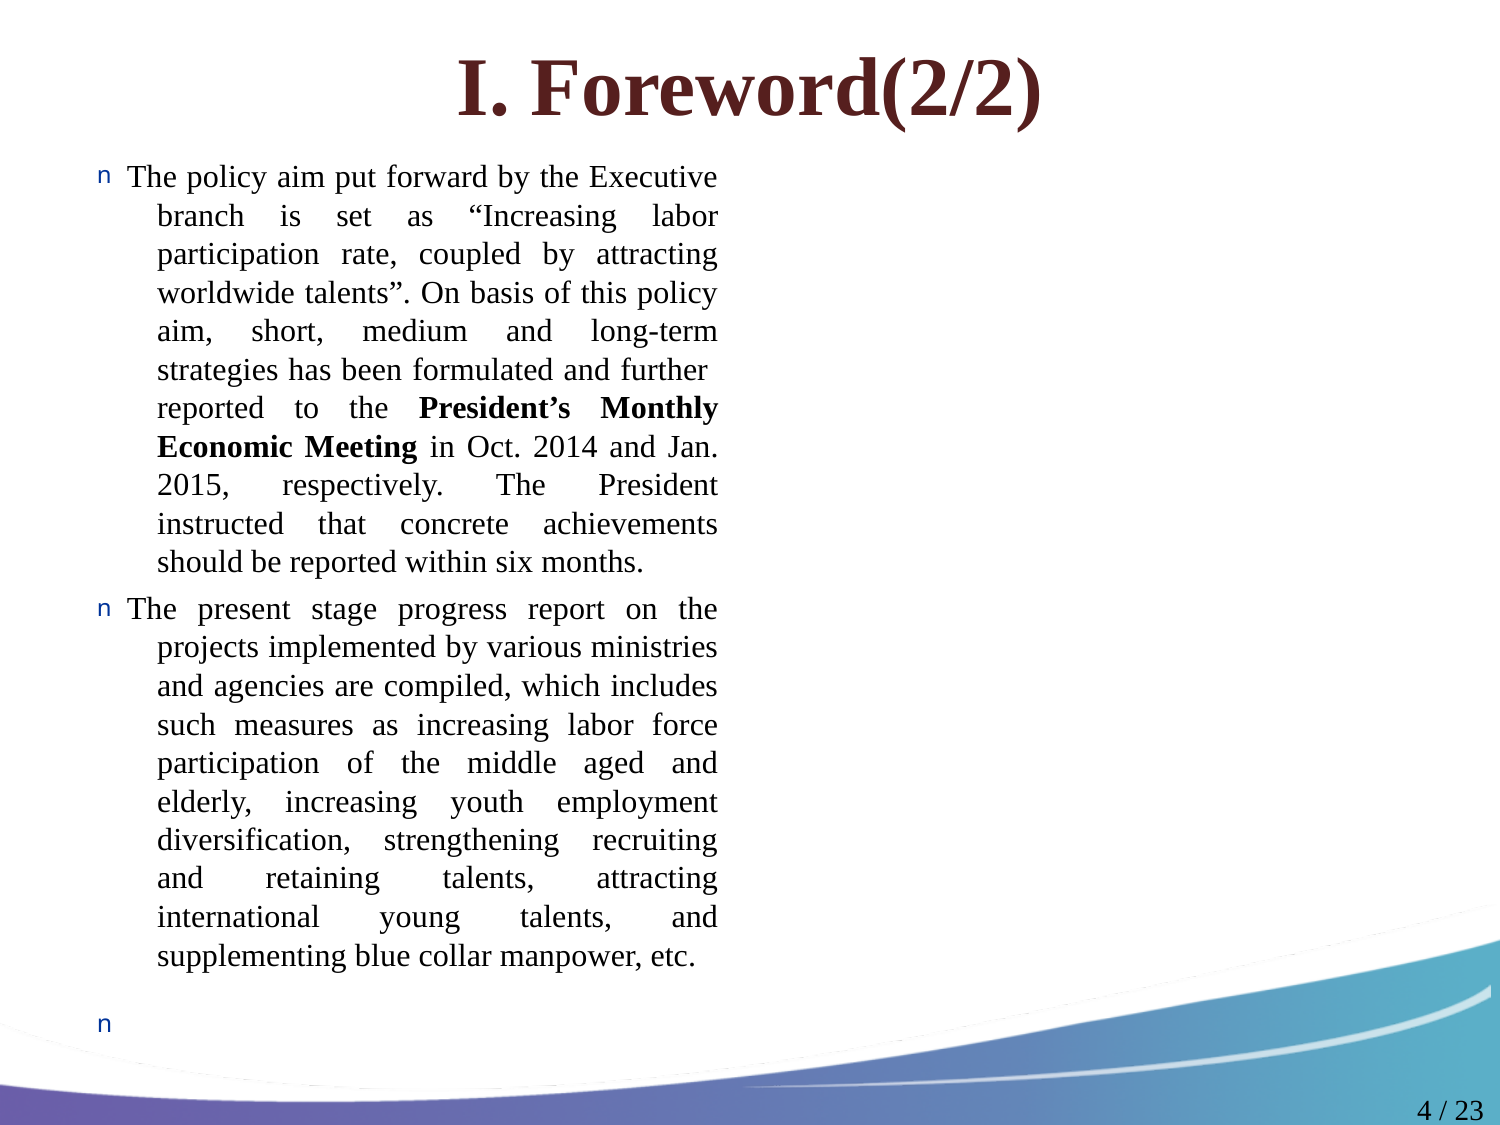

I. Foreword(2/2)
# The policy aim put forward by the Executive branch is set as “Increasing labor participation rate, coupled by attracting worldwide talents”. On basis of this policy aim, short, medium and long-term strategies has been formulated and further reported to the President’s Monthly Economic Meeting in Oct. 2014 and Jan. 2015, respectively. The President instructed that concrete achievements should be reported within six months.
The present stage progress report on the projects implemented by various ministries and agencies are compiled, which includes such measures as increasing labor force participation of the middle aged and elderly, increasing youth employment diversification, strengthening recruiting and retaining talents, attracting international young talents, and supplementing blue collar manpower, etc.